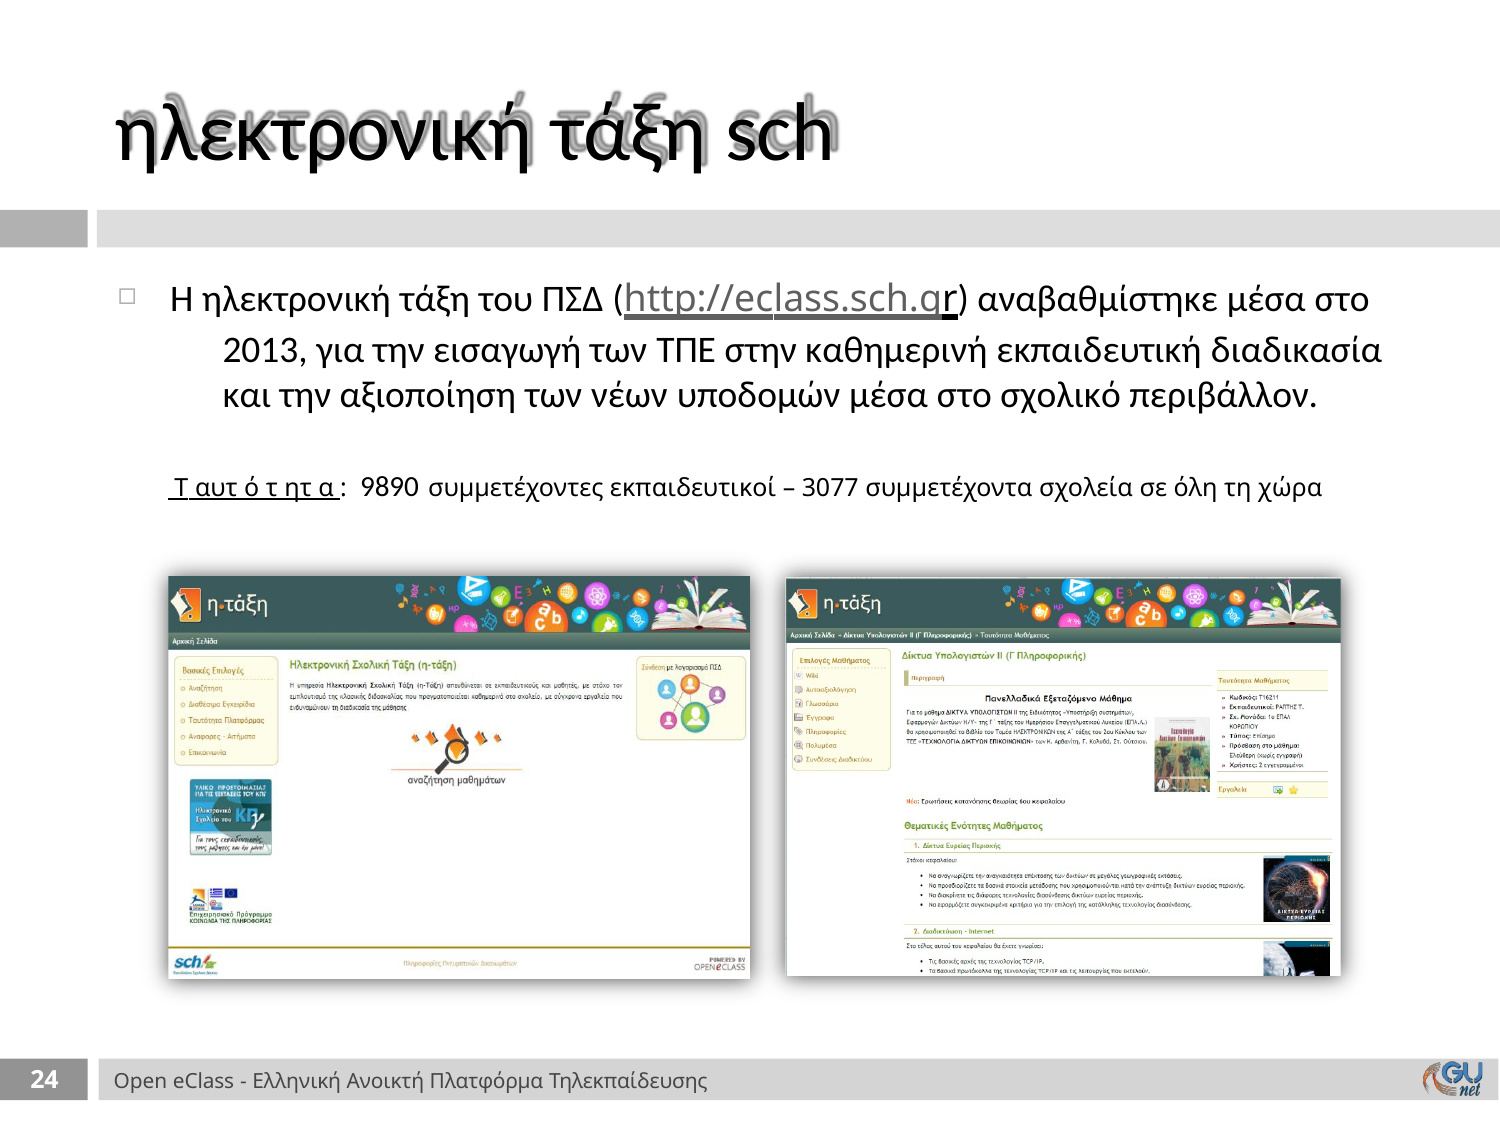

# ηλεκτρονική τάξη sch
Η ηλεκτρονική τάξη του ΠΣΔ (http://eclass.sch.gr) αναβαθμίστηκε μέσα στο 2013, για την εισαγωγή των ΤΠΕ στην καθημερινή εκπαιδευτική διαδικασία και την αξιοποίηση των νέων υποδομών μέσα στο σχολικό περιβάλλον.
 Τ αυτ ό τ ητ α : 9890 συμμετέχοντες εκπαιδευτικοί – 3077 συμμετέχοντα σχολεία σε όλη τη χώρα
24
Open eClass - Ελληνική Ανοικτή Πλατφόρμα Τηλεκπαίδευσης